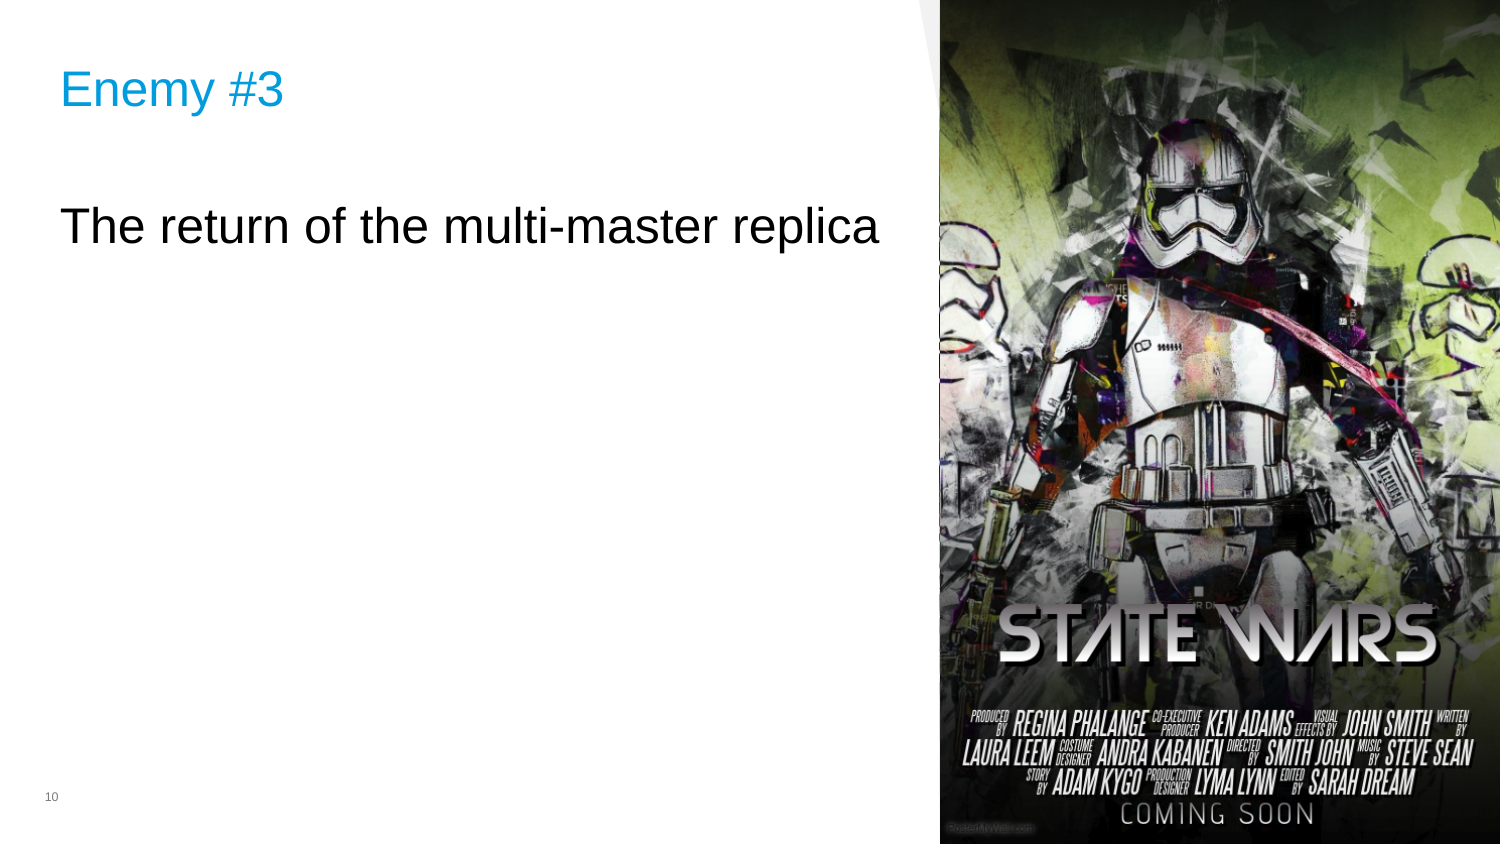

# Enemy #3
The return of the multi-master replica